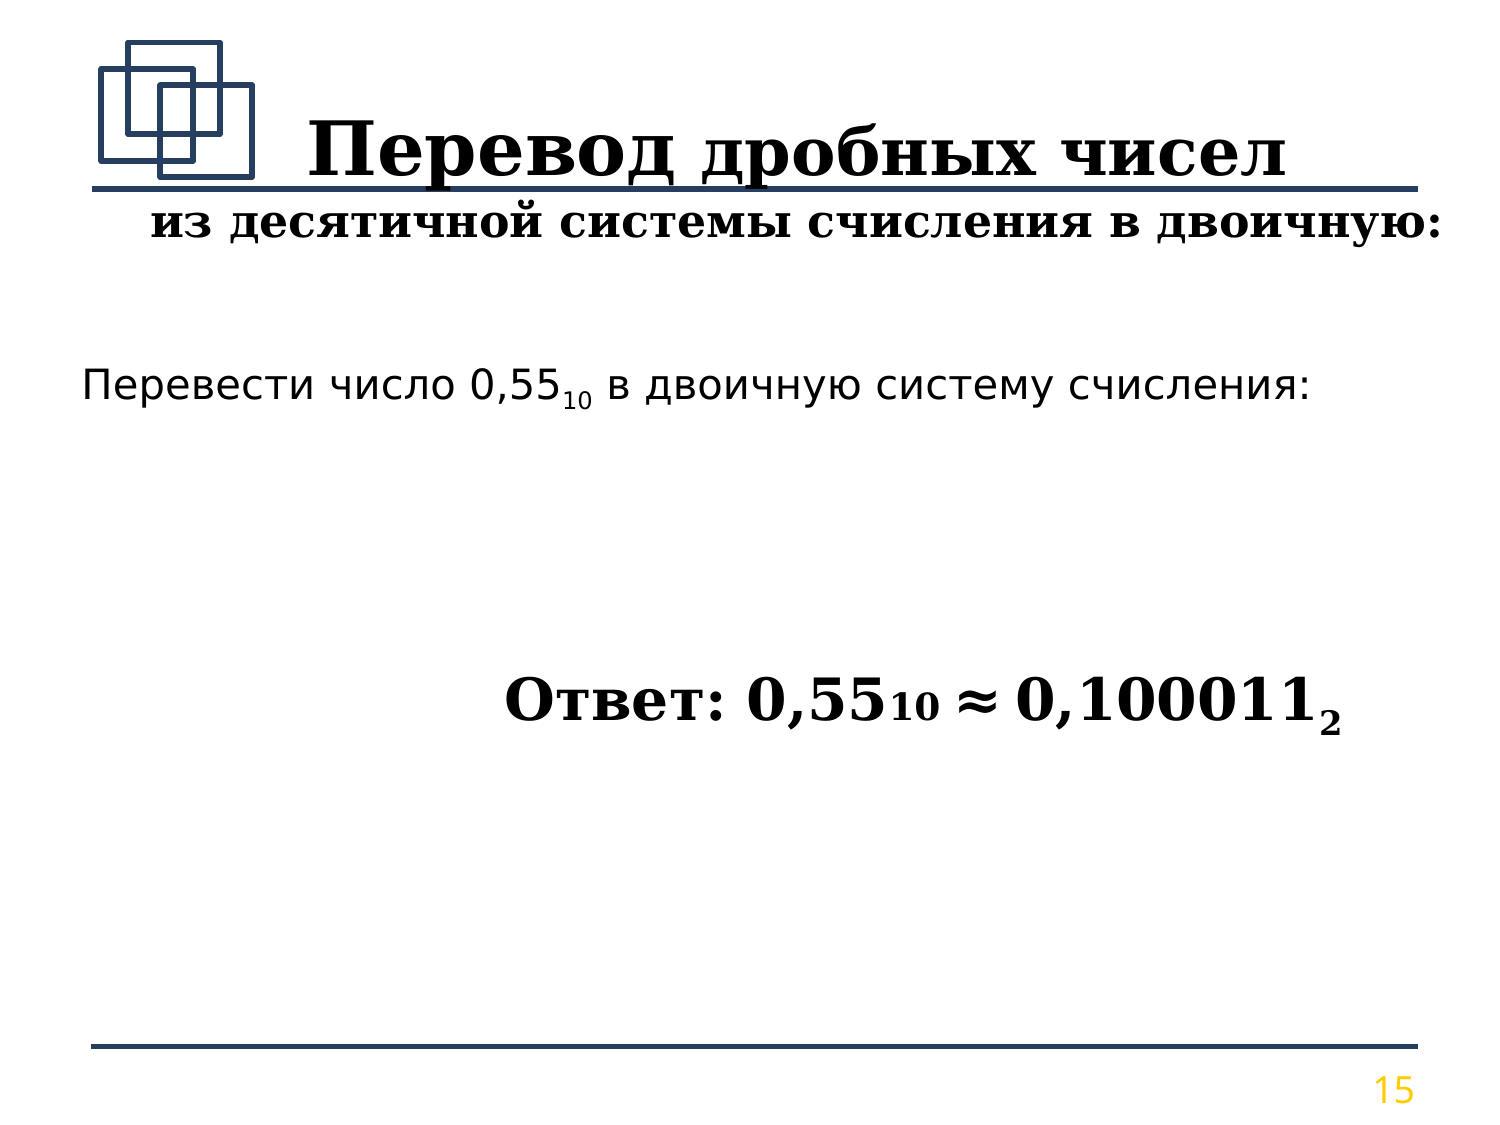

# Перевод дробных чисел из десятичной системы счисления в двоичную:
 Перевести число 0,5510 в двоичную систему счисления:
Ответ: 0,5510 ≈ 0,1000112